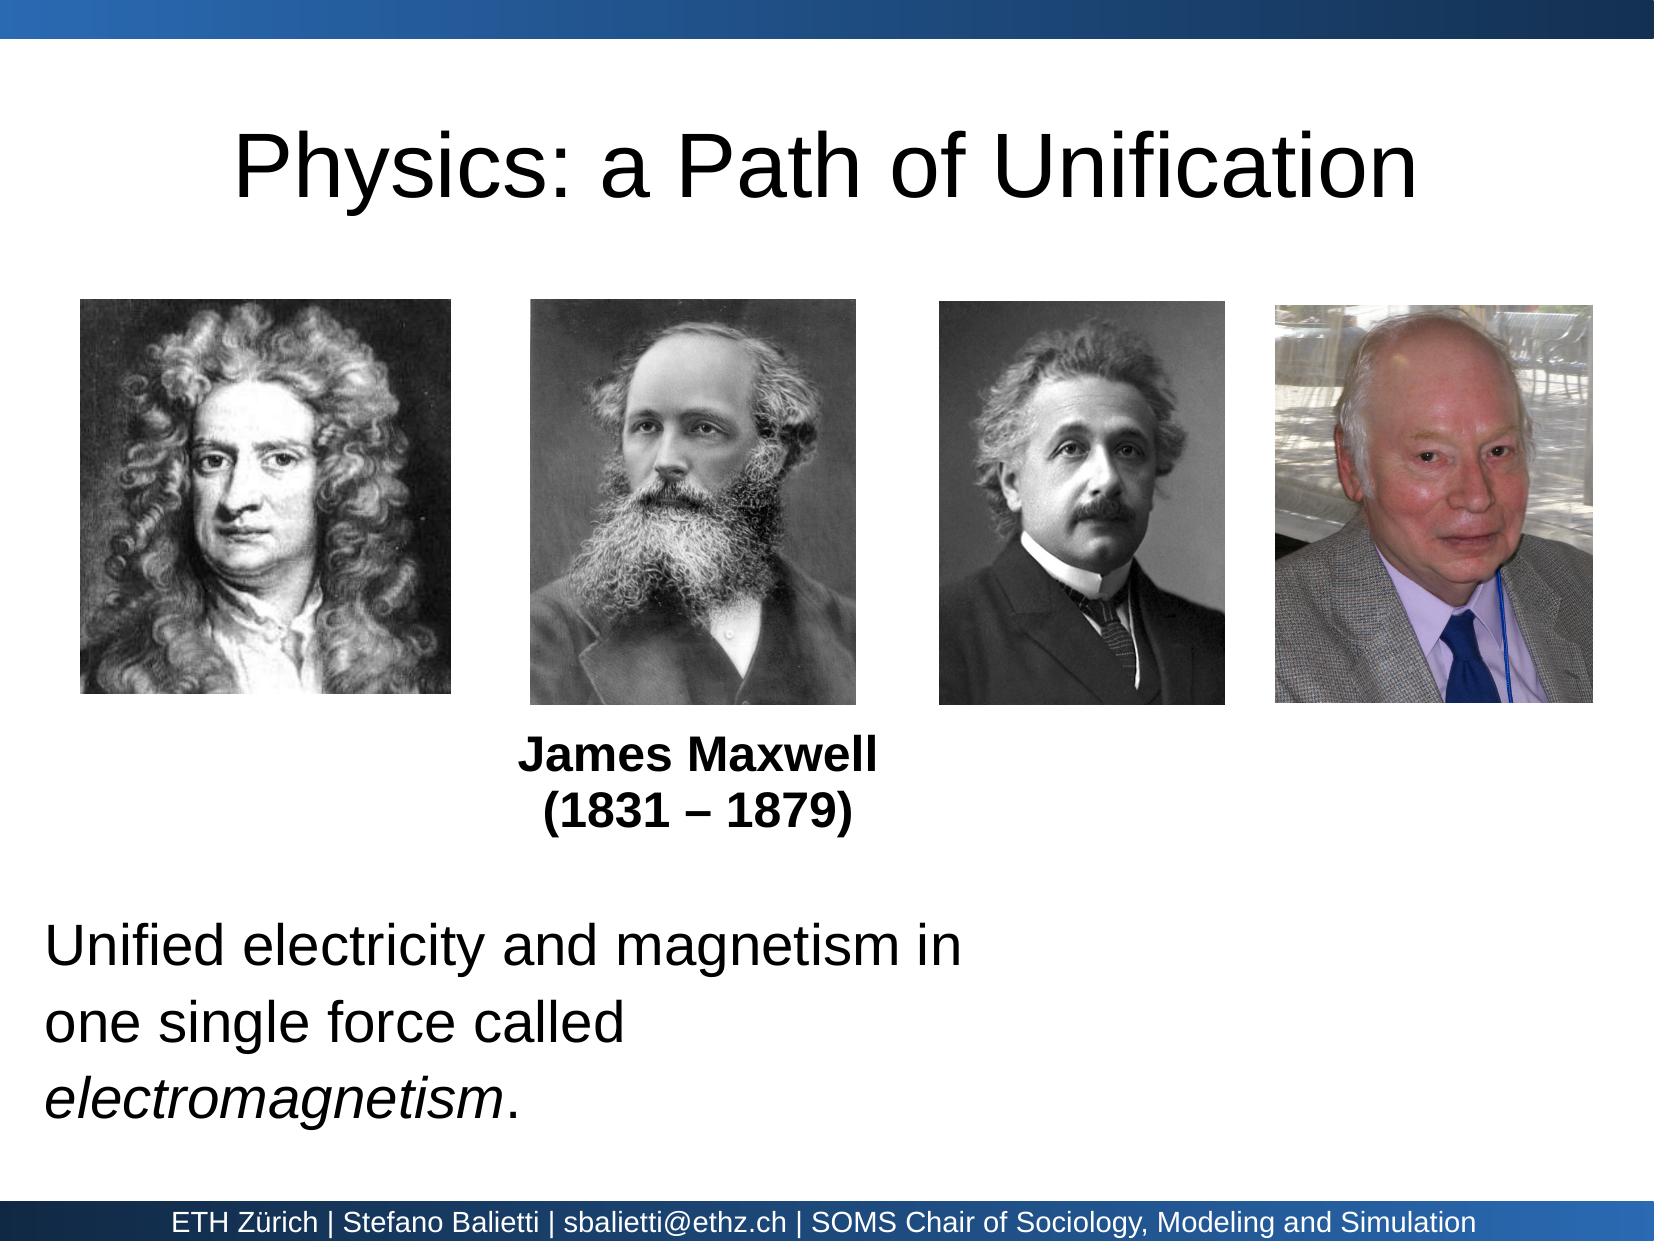

# Physics: a Path of Unification
James Maxwell
(1831 – 1879)
Unified electricity and magnetism in
one single force called
electromagnetism.
 ETH Zürich | Stefano Balietti | sbalietti@ethz.ch | SOMS Chair of Sociology, Modeling and Simulation